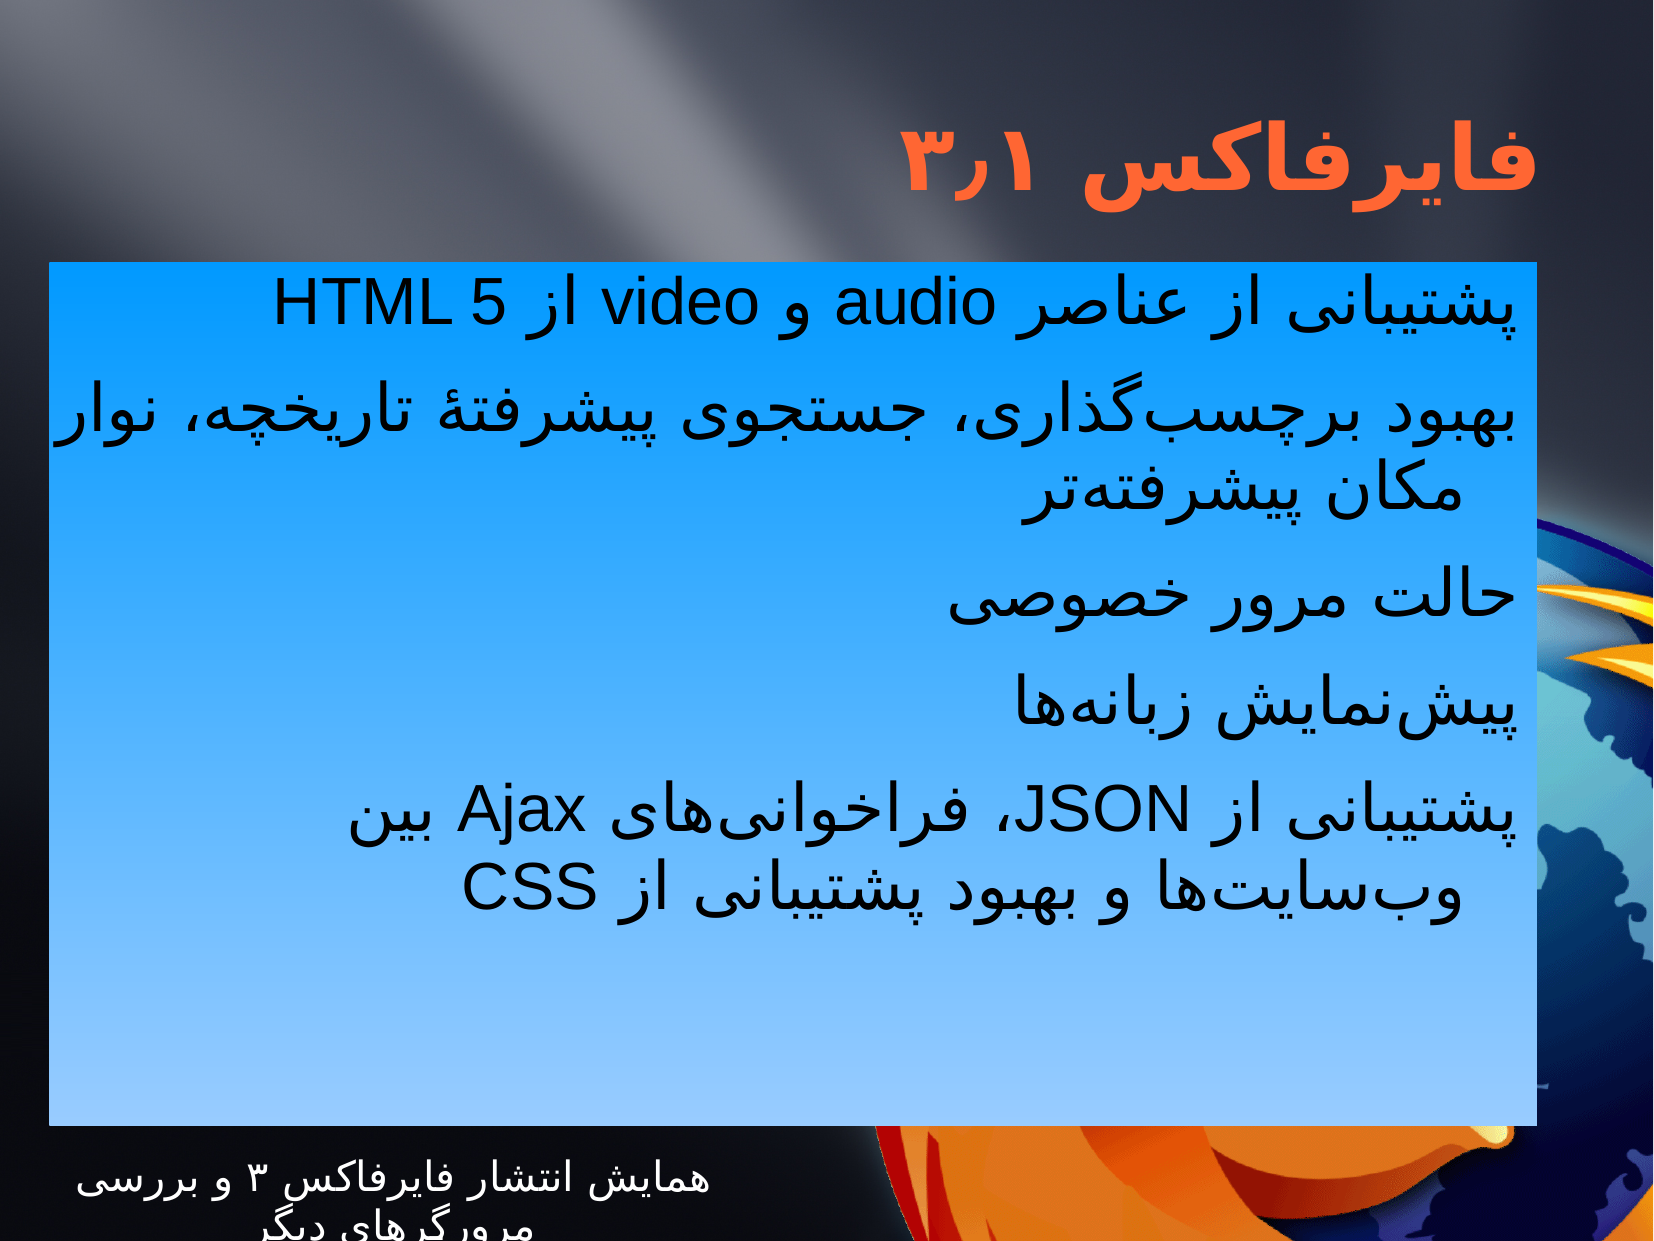

# فایرفاکس ۱ ۳٫
پشتیبانی از عناصر audio و video از HTML 5
بهبود برچسب‌گذاری، جستجوی پیشرفتهٔ تاریخچه، نوار مکان پیشرفته‌تر
حالت مرور خصوصی
پیش‌نمایش زبانه‌ها
پشتیبانی از JSON، فراخوانی‌های Ajax بین وب‌سایت‌ها و بهبود پشتیبانی از CSS